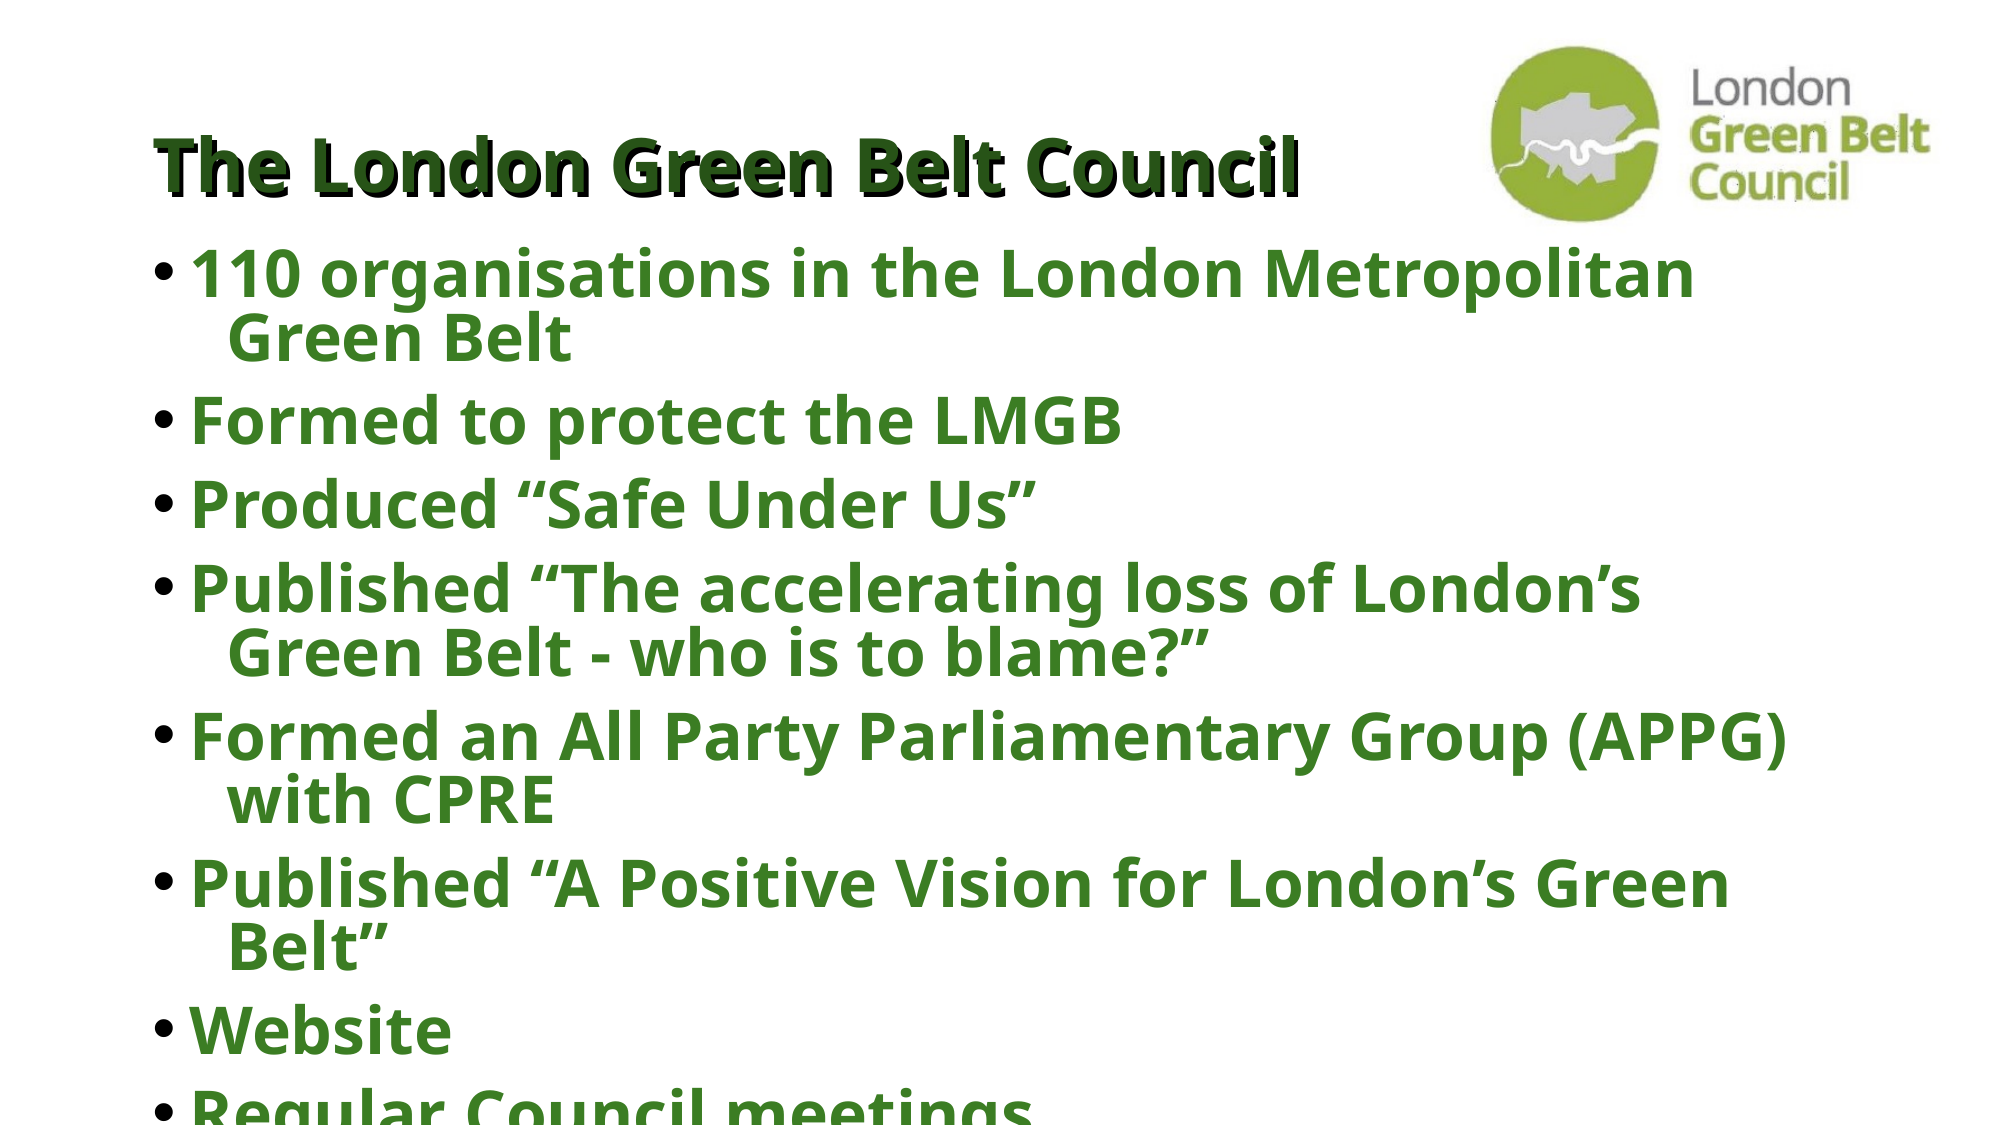

# The London Green Belt Council
110 organisations in the London Metropolitan Green Belt
Formed to protect the LMGB
Produced “Safe Under Us”
Published “The accelerating loss of London’s Green Belt - who is to blame?”
Formed an All Party Parliamentary Group (APPG) with CPRE
Published “A Positive Vision for London’s Green Belt”
Website
Regular Council meetings